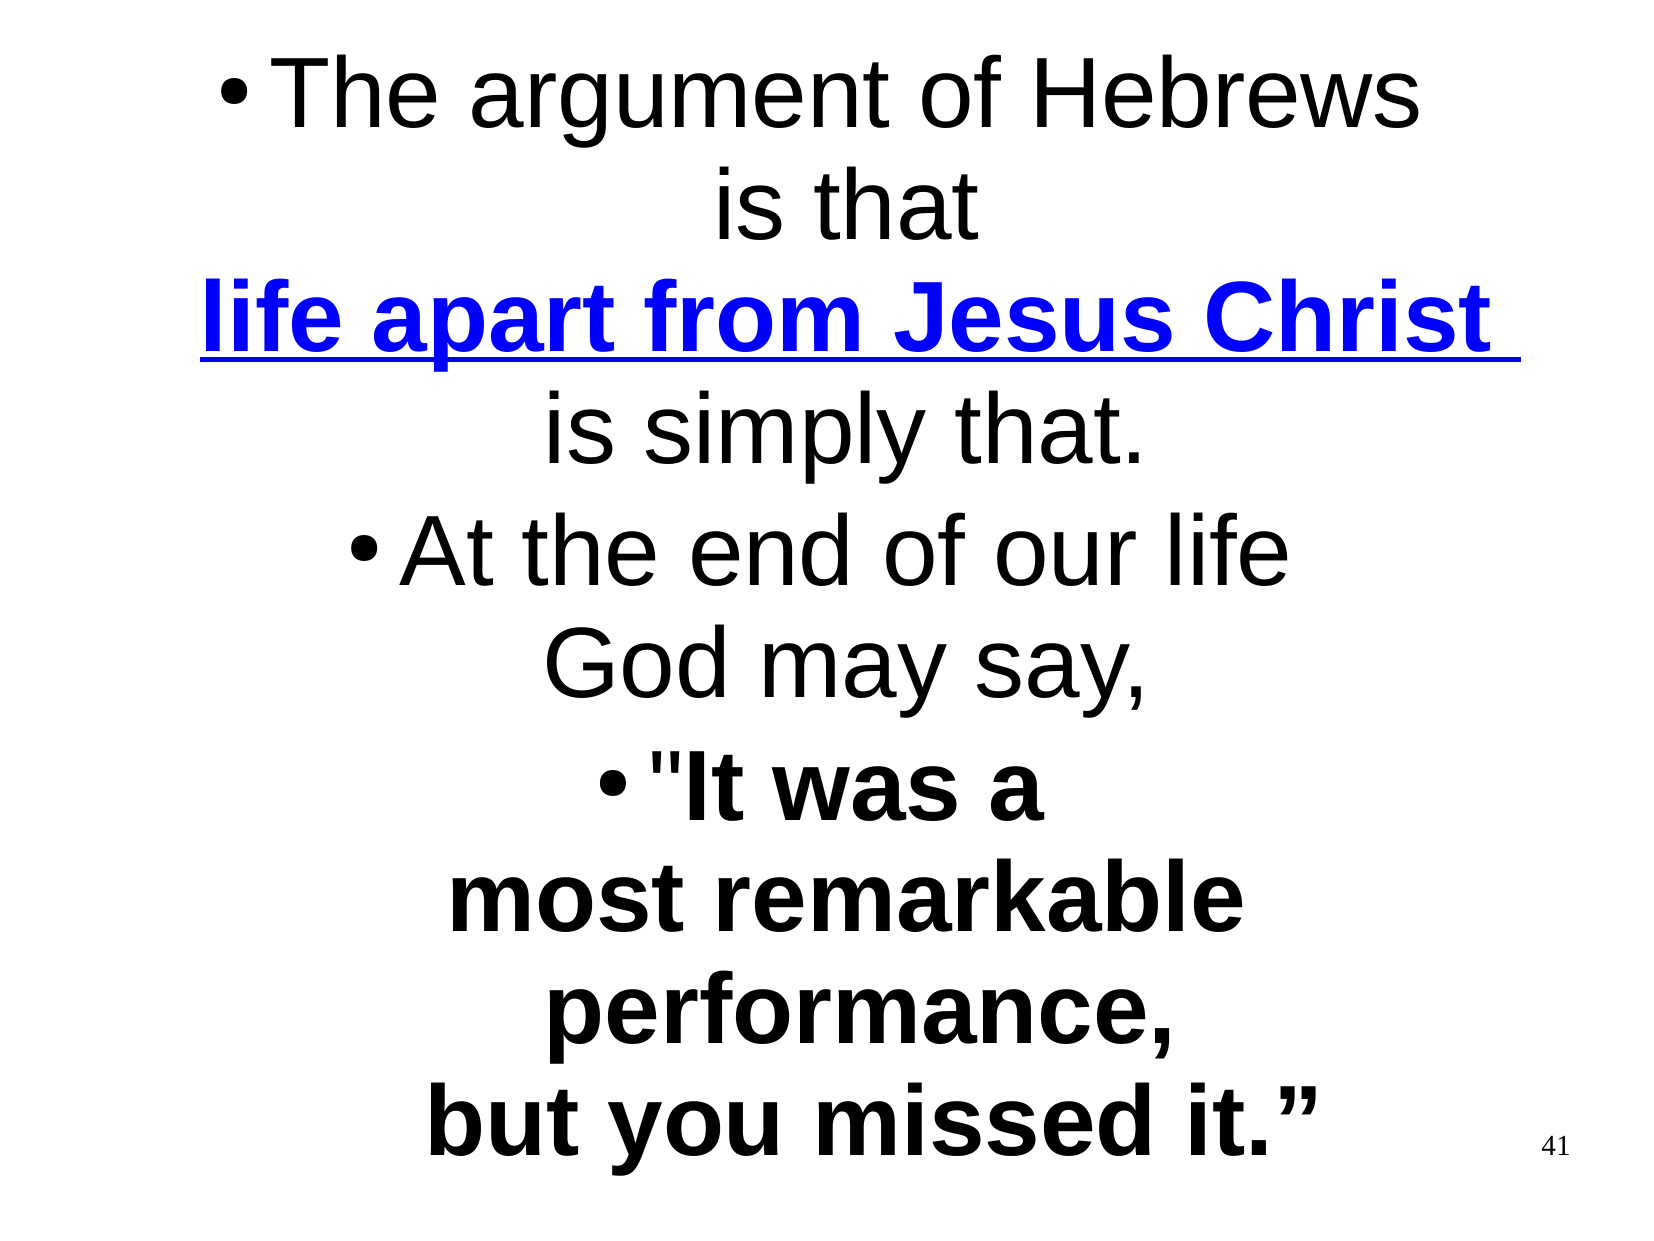

# The argument of Hebrews is that life apart from Jesus Christ is simply that.
At the end of our life
God may say,
"It was a
most remarkable
performance,
 but you missed it.”
41